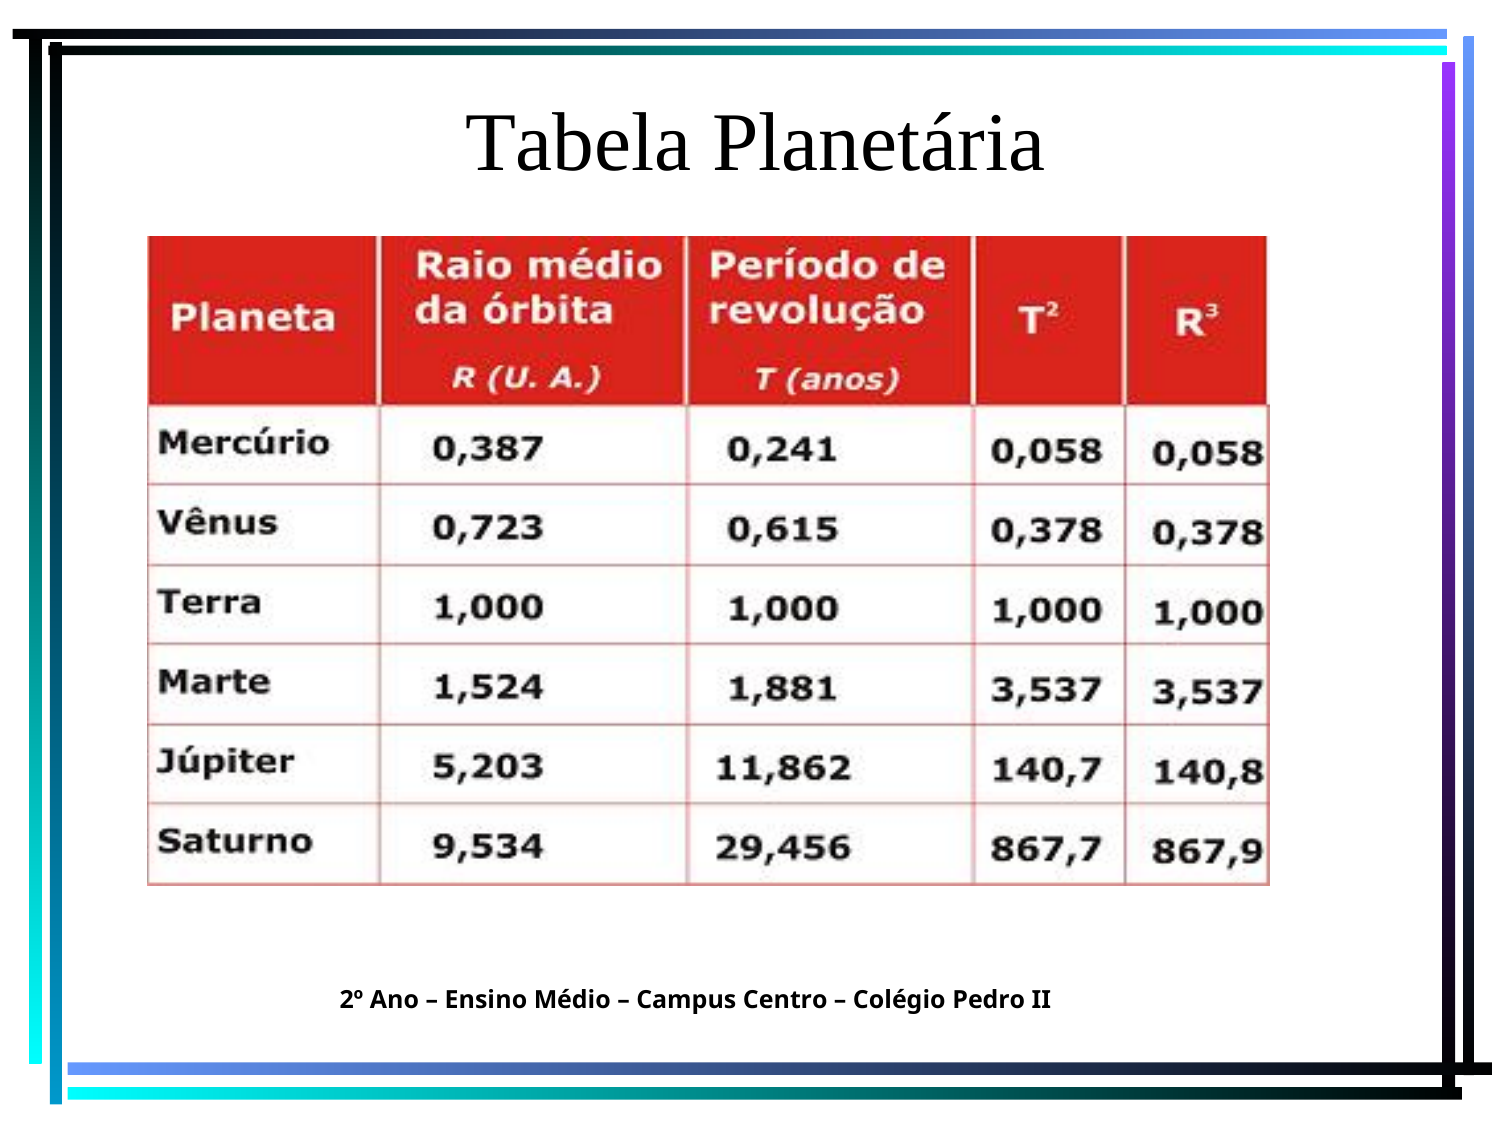

# Tabela Planetária
2º Ano – Ensino Médio – Campus Centro – Colégio Pedro II